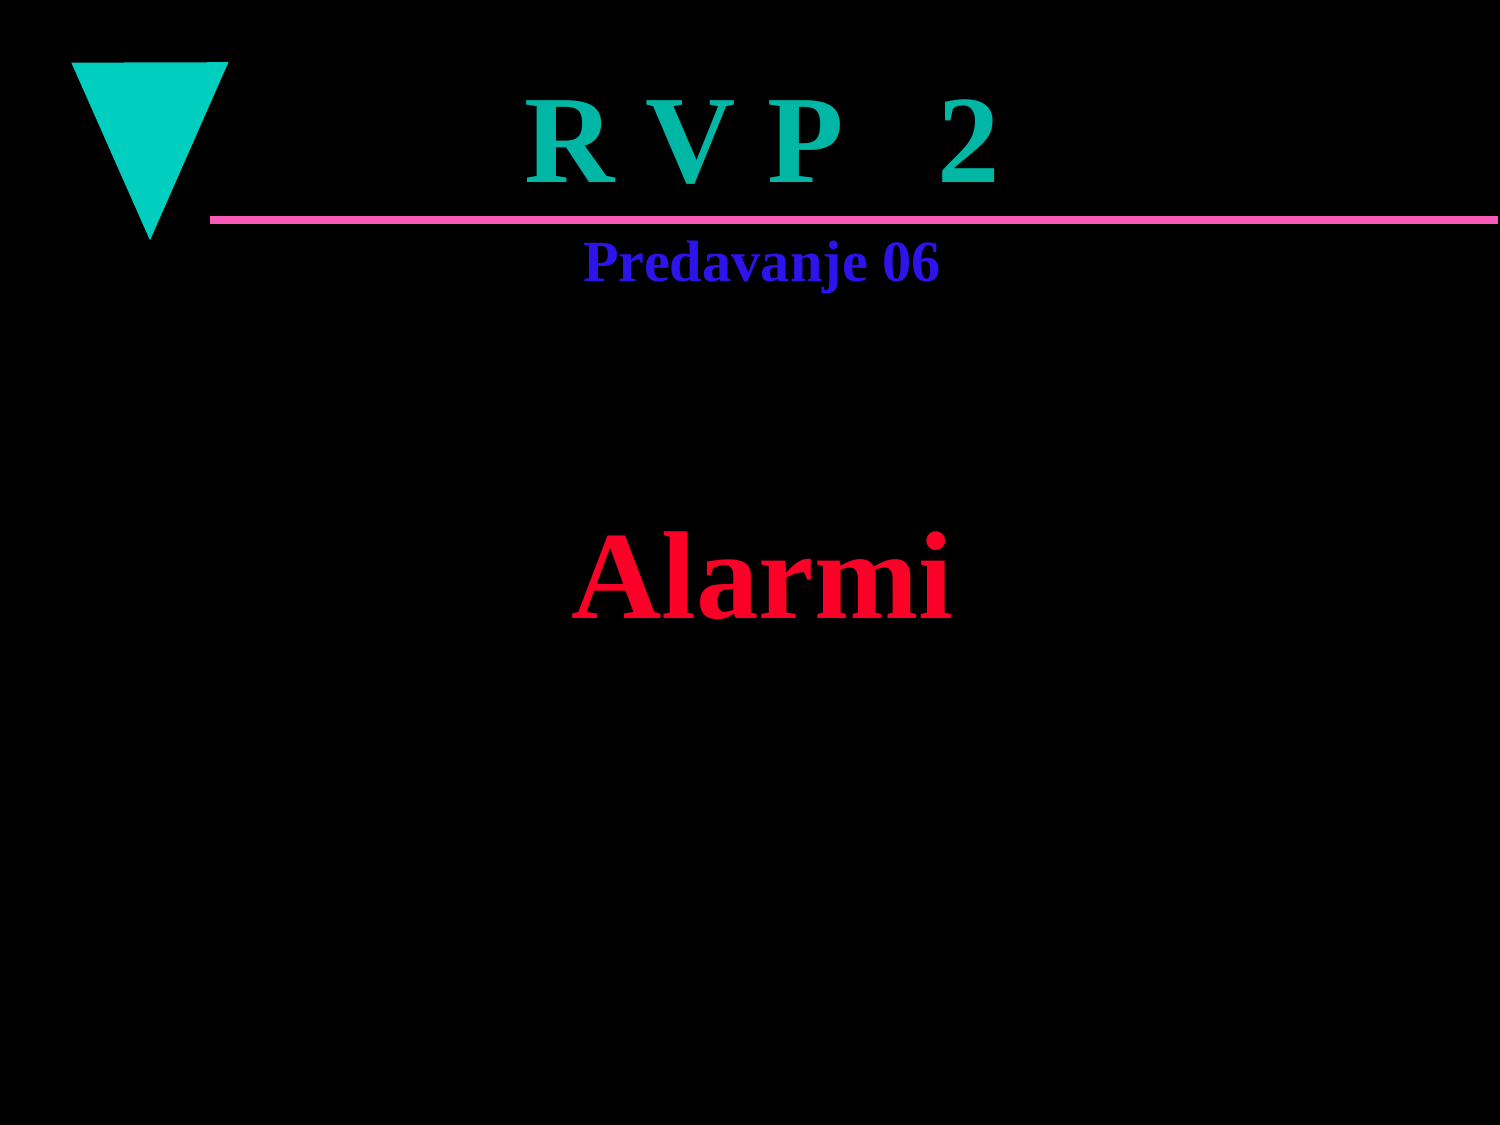

# R V P 2
Predavanje 06
Alarmi
RVP2
Alarmi in Dogodki
1